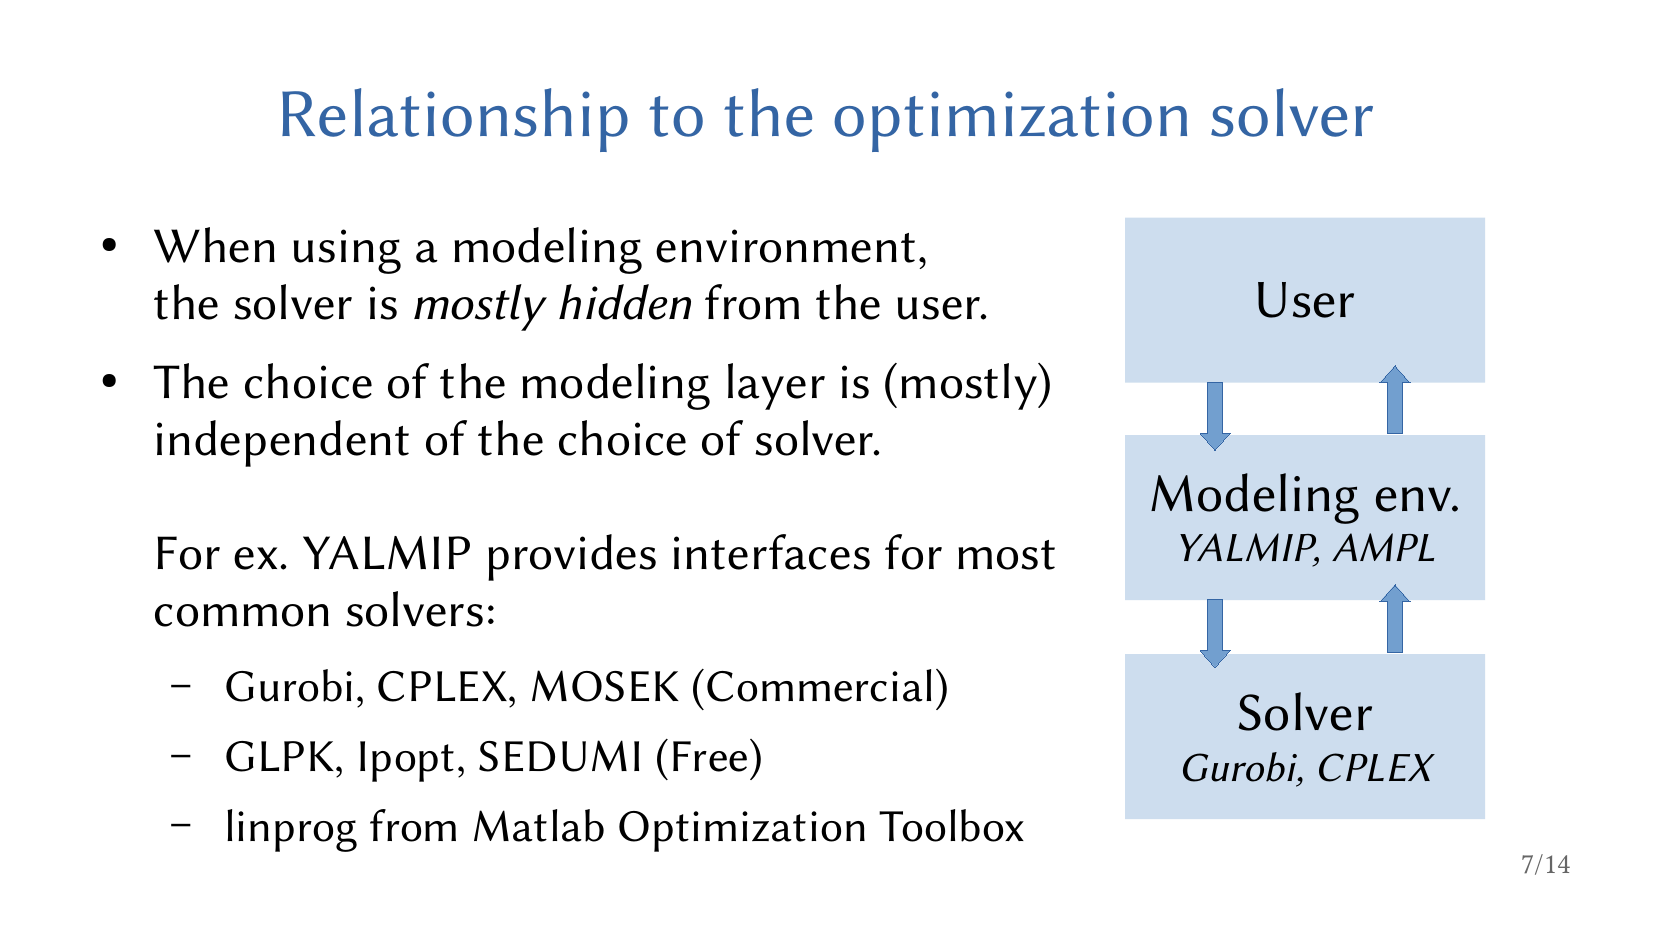

# Relationship to the optimization solver
When using a modeling environment,
the solver is mostly hidden from the user.
The choice of the modeling layer is (mostly) independent of the choice of solver.
For ex. YALMIP provides interfaces for most common solvers:
Gurobi, CPLEX, MOSEK (Commercial)
GLPK, Ipopt, SEDUMI (Free)
linprog from Matlab Optimization Toolbox
User
Modeling env.
YALMIP, AMPL
Solver
Gurobi, CPLEX
7